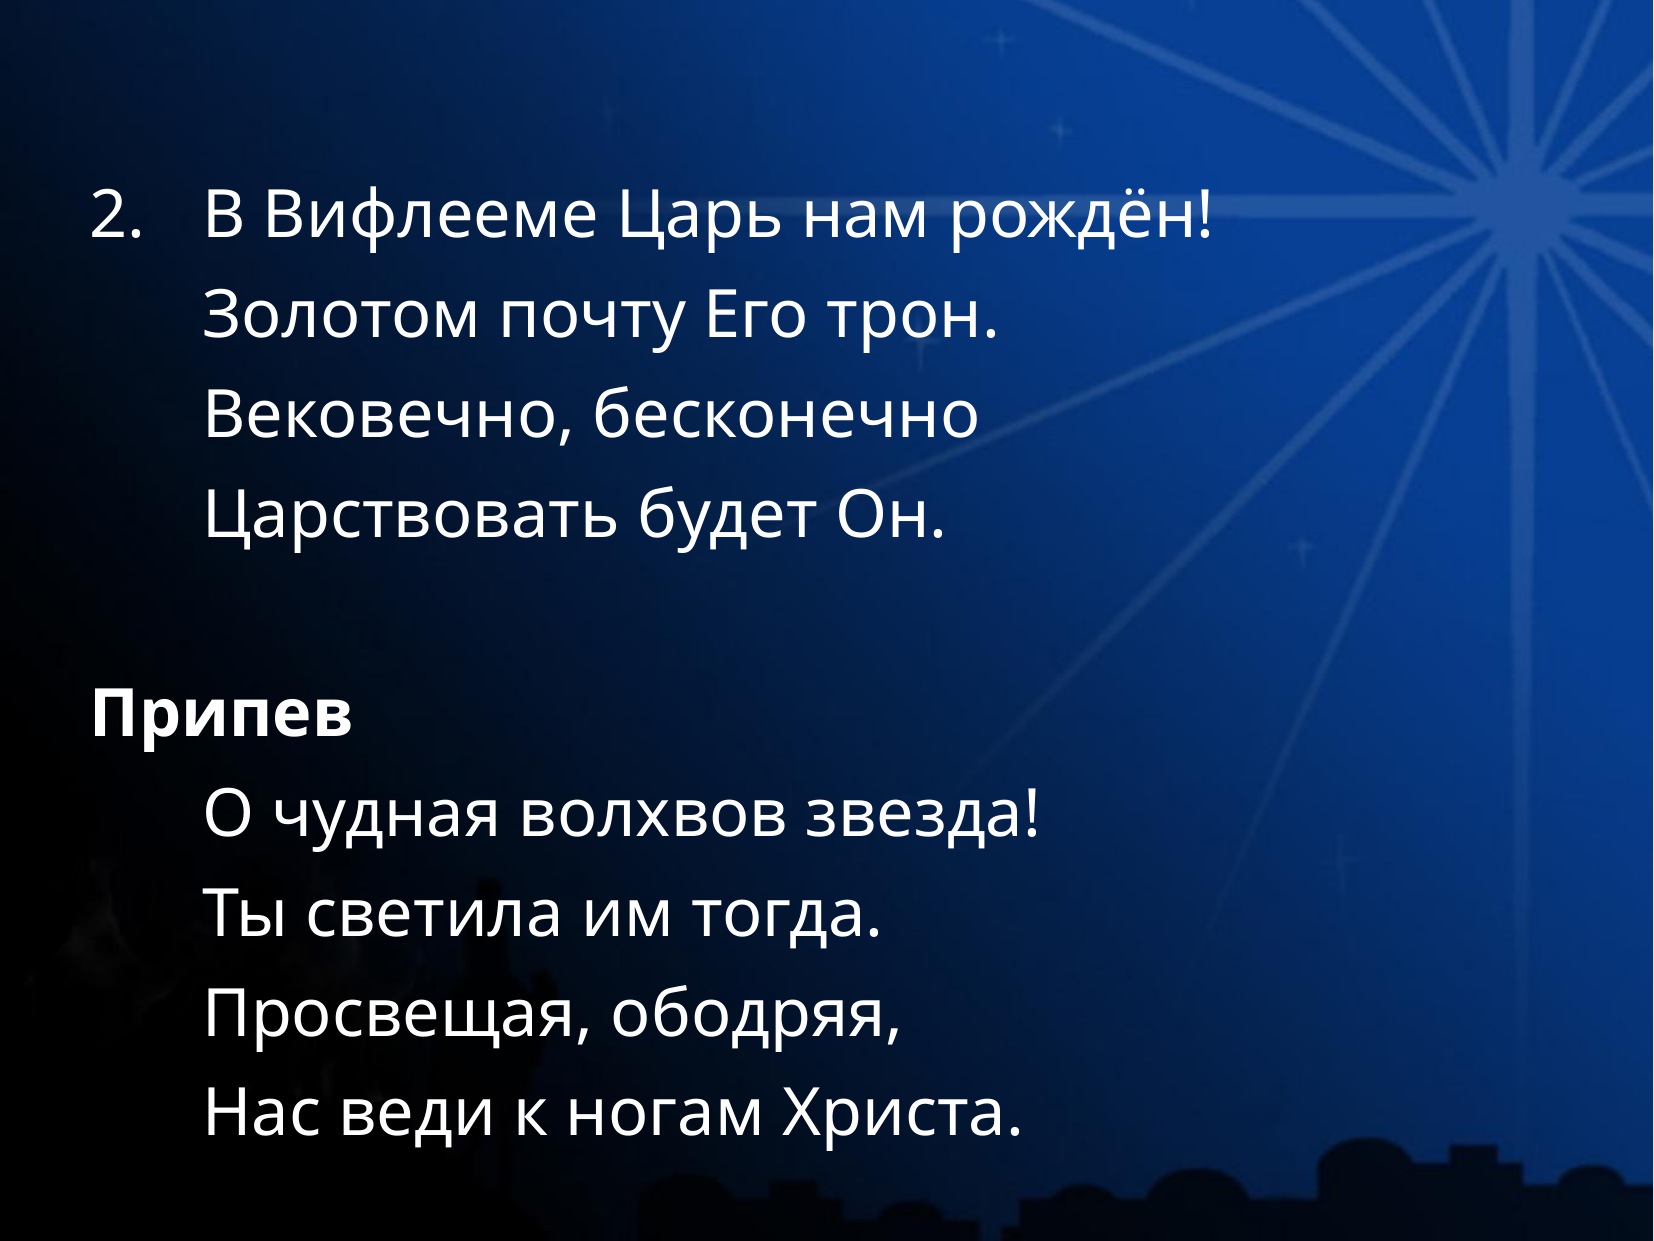

2.	В Вифлееме Царь нам рождён!
	Золотом почту Его трон.
	Вековечно, бесконечно
	Царствовать будет Он.
Припев
	О чудная волхвов звезда!
	Ты светила им тогда.
	Просвещая, ободряя,
	Нас веди к ногам Христа.